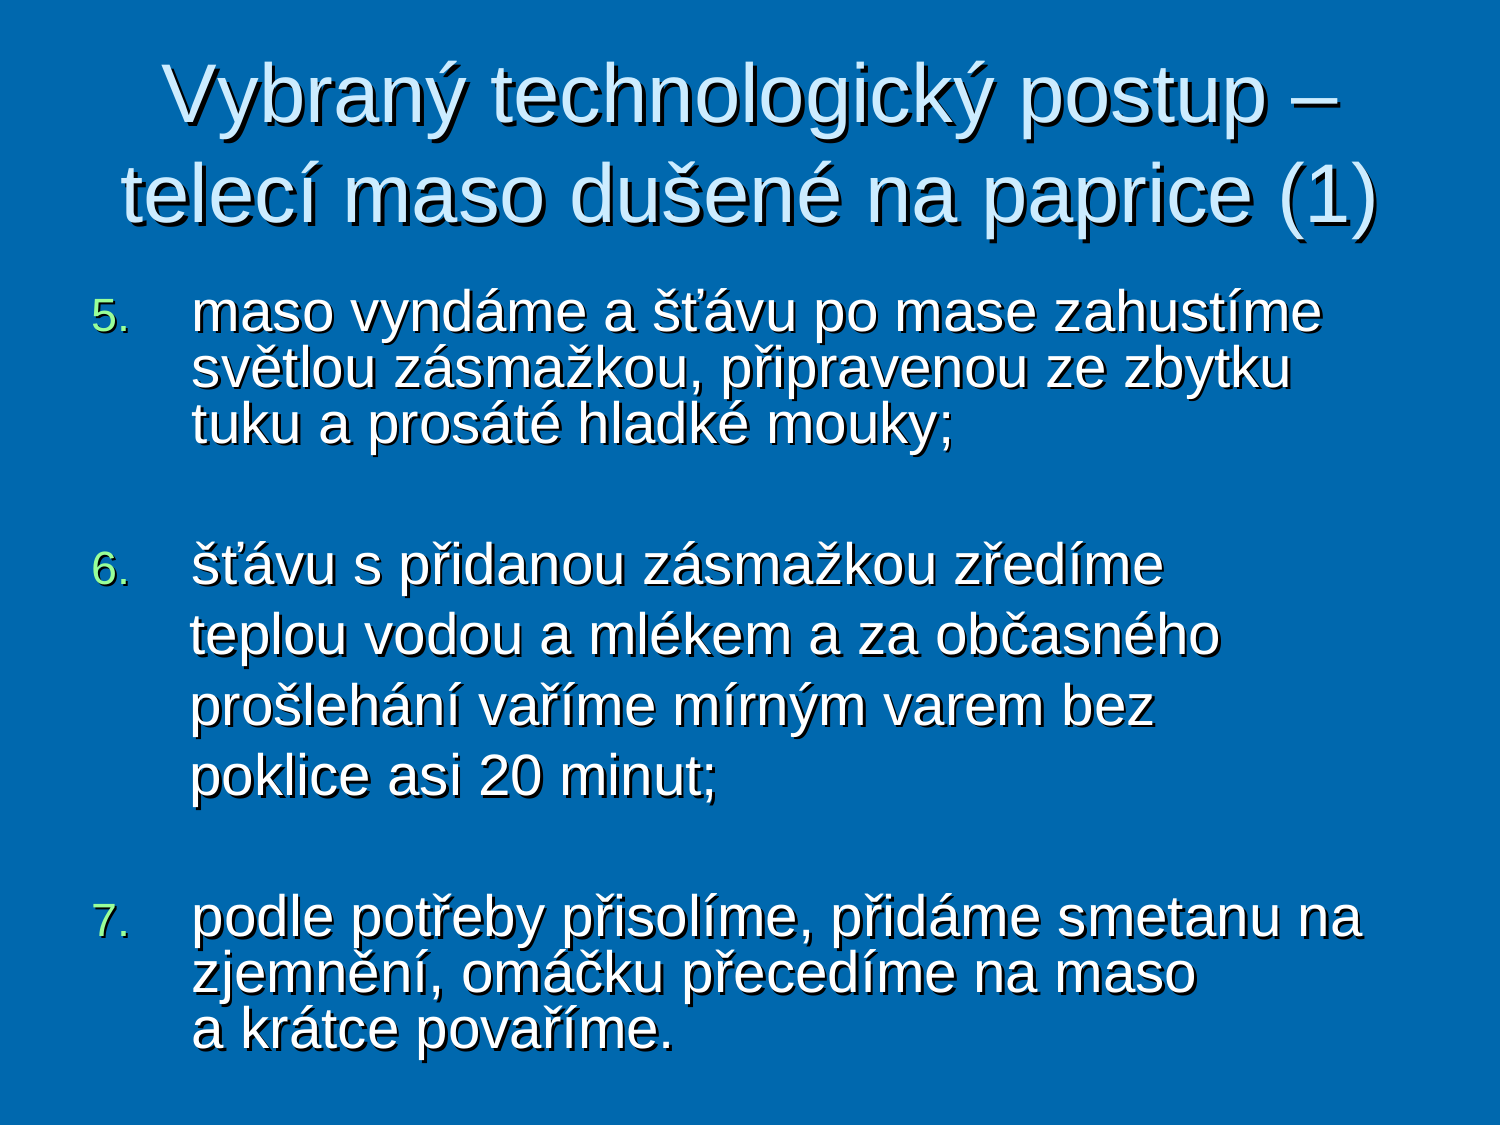

# Vybraný technologický postup – telecí maso dušené na paprice (1)
maso vyndáme a šťávu po mase zahustíme světlou zásmažkou, připravenou ze zbytku tuku a prosáté hladké mouky;
šťávu s přidanou zásmažkou zředíme
 teplou vodou a mlékem a za občasného
 prošlehání vaříme mírným varem bez
 poklice asi 20 minut;
podle potřeby přisolíme, přidáme smetanu na zjemnění, omáčku přecedíme na maso
a krátce povaříme.